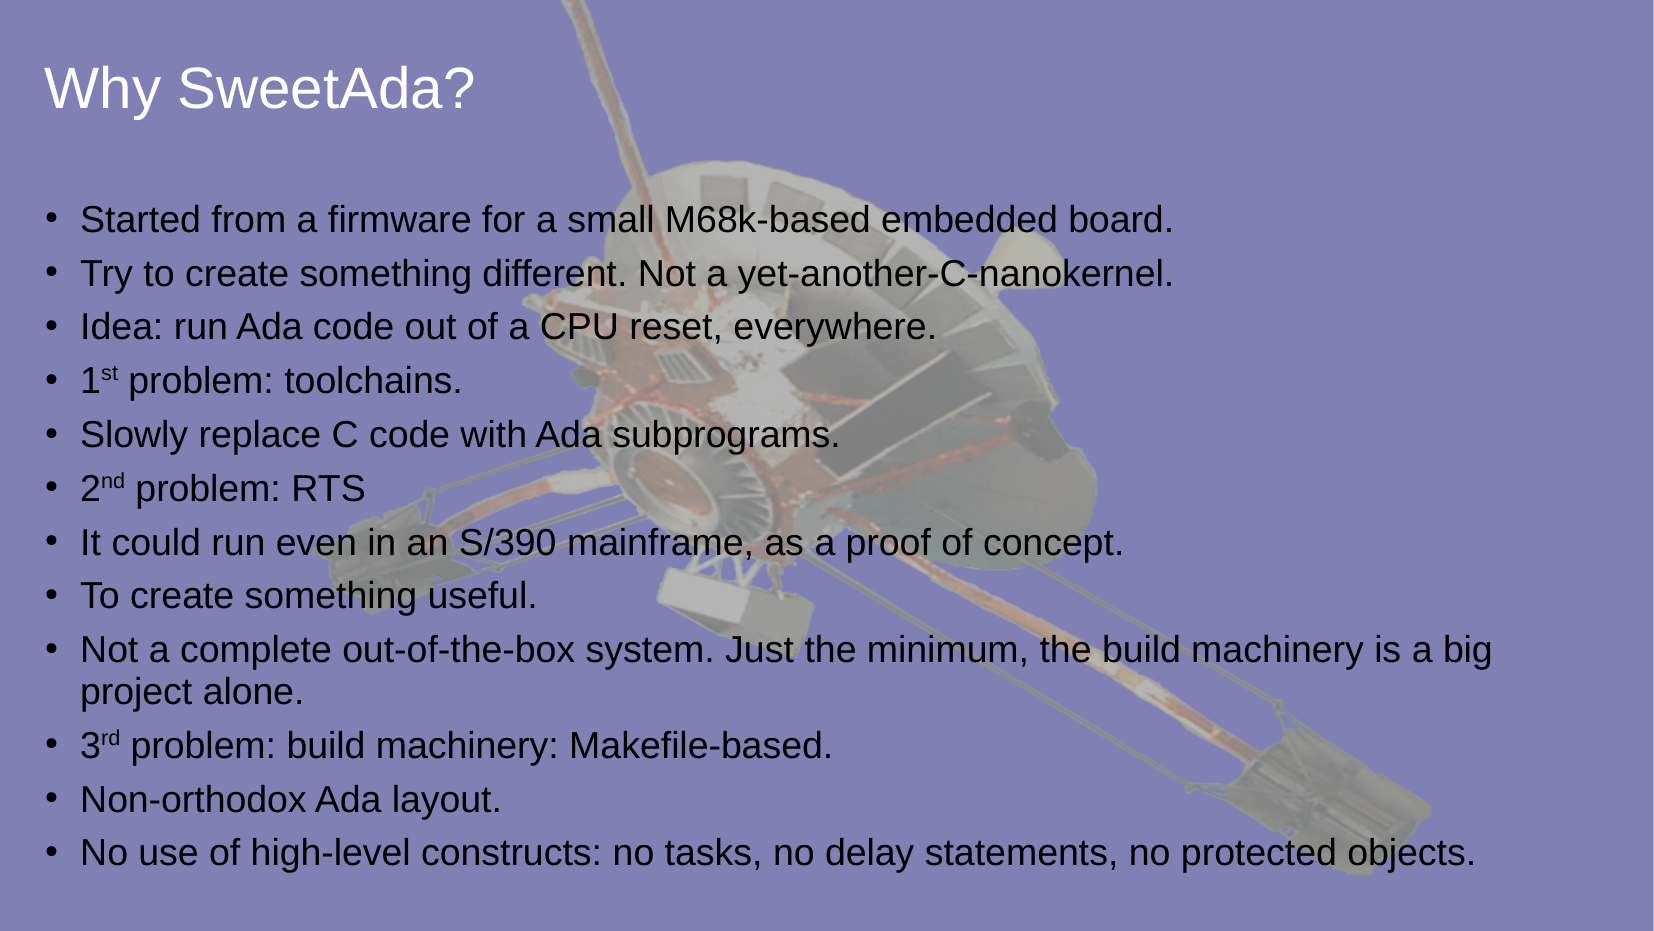

# Why SweetAda?
Started from a firmware for a small M68k-based embedded board.
Try to create something different. Not a yet-another-C-nanokernel.
Idea: run Ada code out of a CPU reset, everywhere.
1st problem: toolchains.
Slowly replace C code with Ada subprograms.
2nd problem: RTS
It could run even in an S/390 mainframe, as a proof of concept.
To create something useful.
Not a complete out-of-the-box system. Just the minimum, the build machinery is a big project alone.
3rd problem: build machinery: Makefile-based.
Non-orthodox Ada layout.
No use of high-level constructs: no tasks, no delay statements, no protected objects.